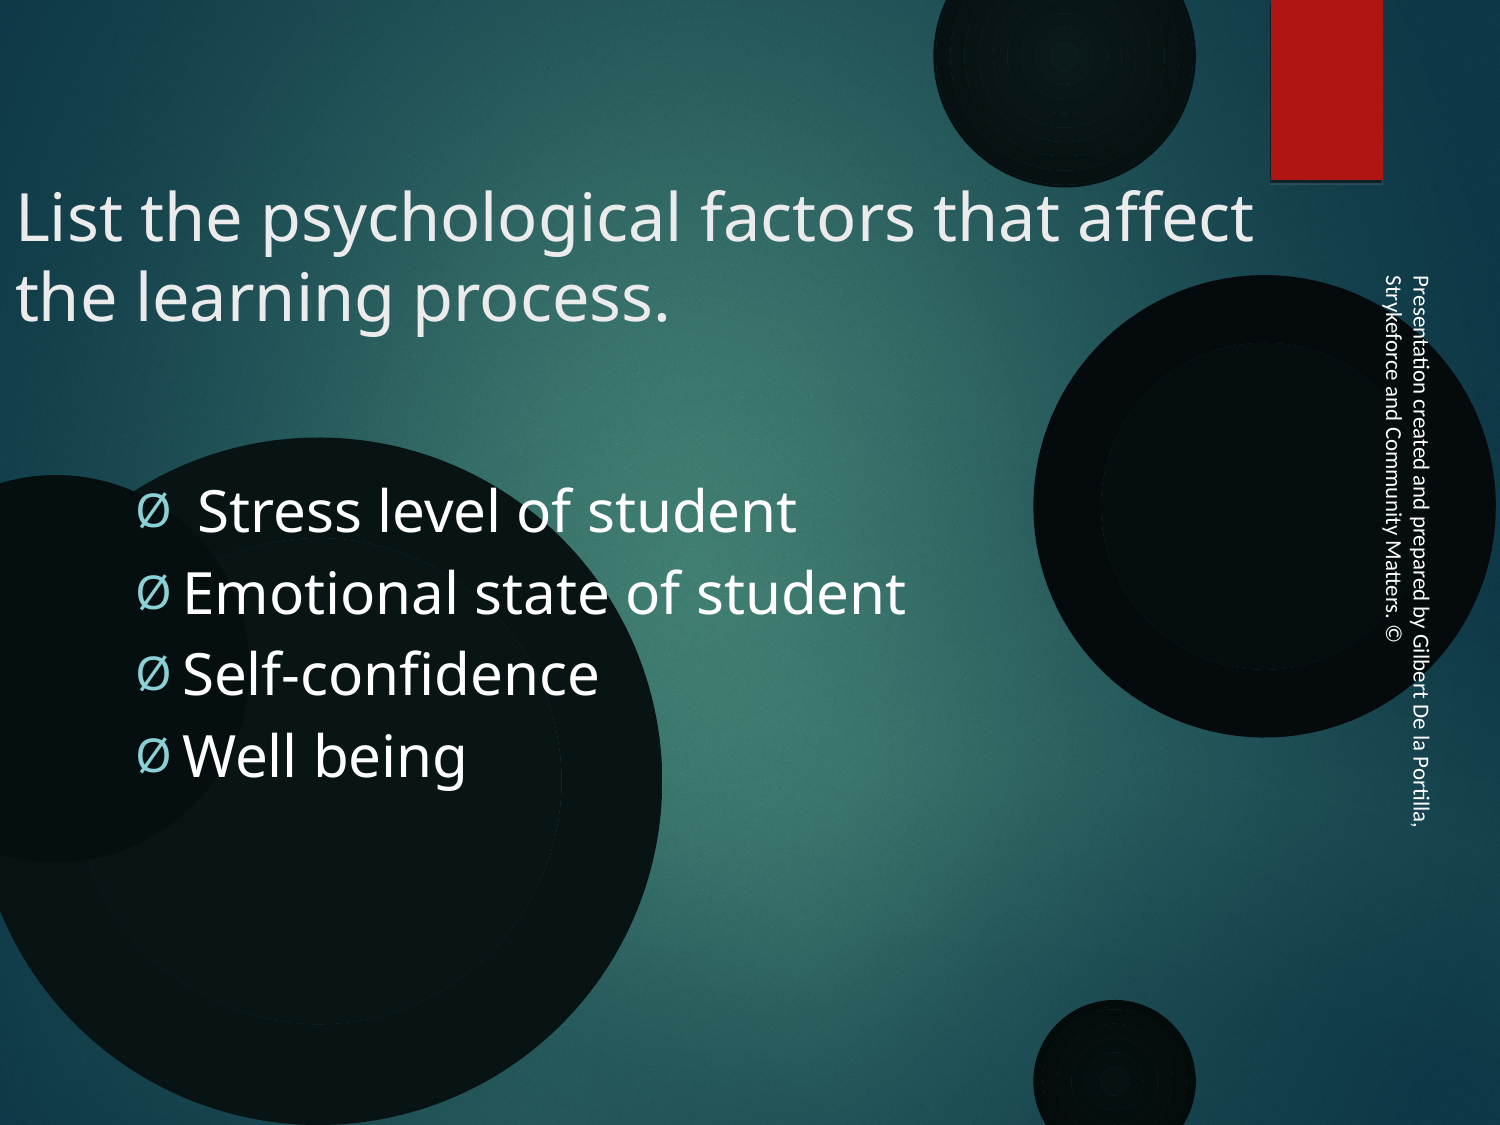

# List the psychological factors that affect the learning process.
 Stress level of student
Emotional state of student
Self-confidence
Well being
Presentation created and prepared by Gilbert De la Portilla, Strykeforce and Community Matters. ©